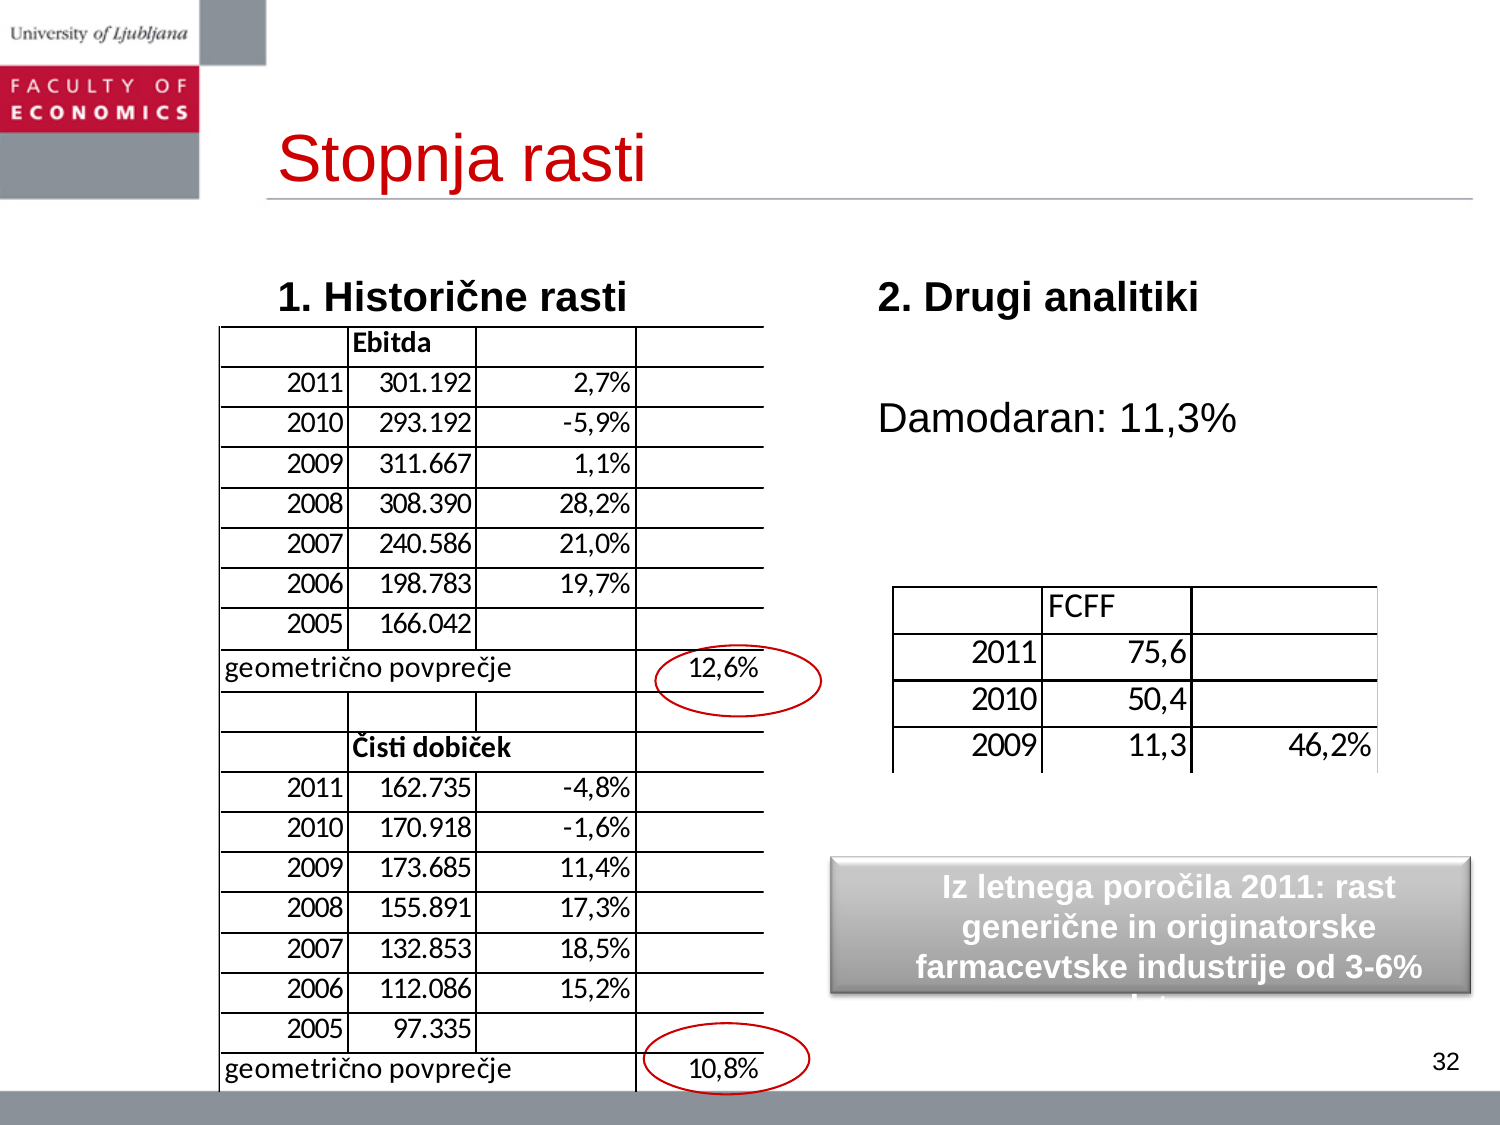

# Stopnja rasti
1. Historične rasti		2. Drugi analitiki
					Damodaran: 11,3%
Iz letnega poročila 2011: rast generične in originatorske farmacevtske industrije od 3-6% letno